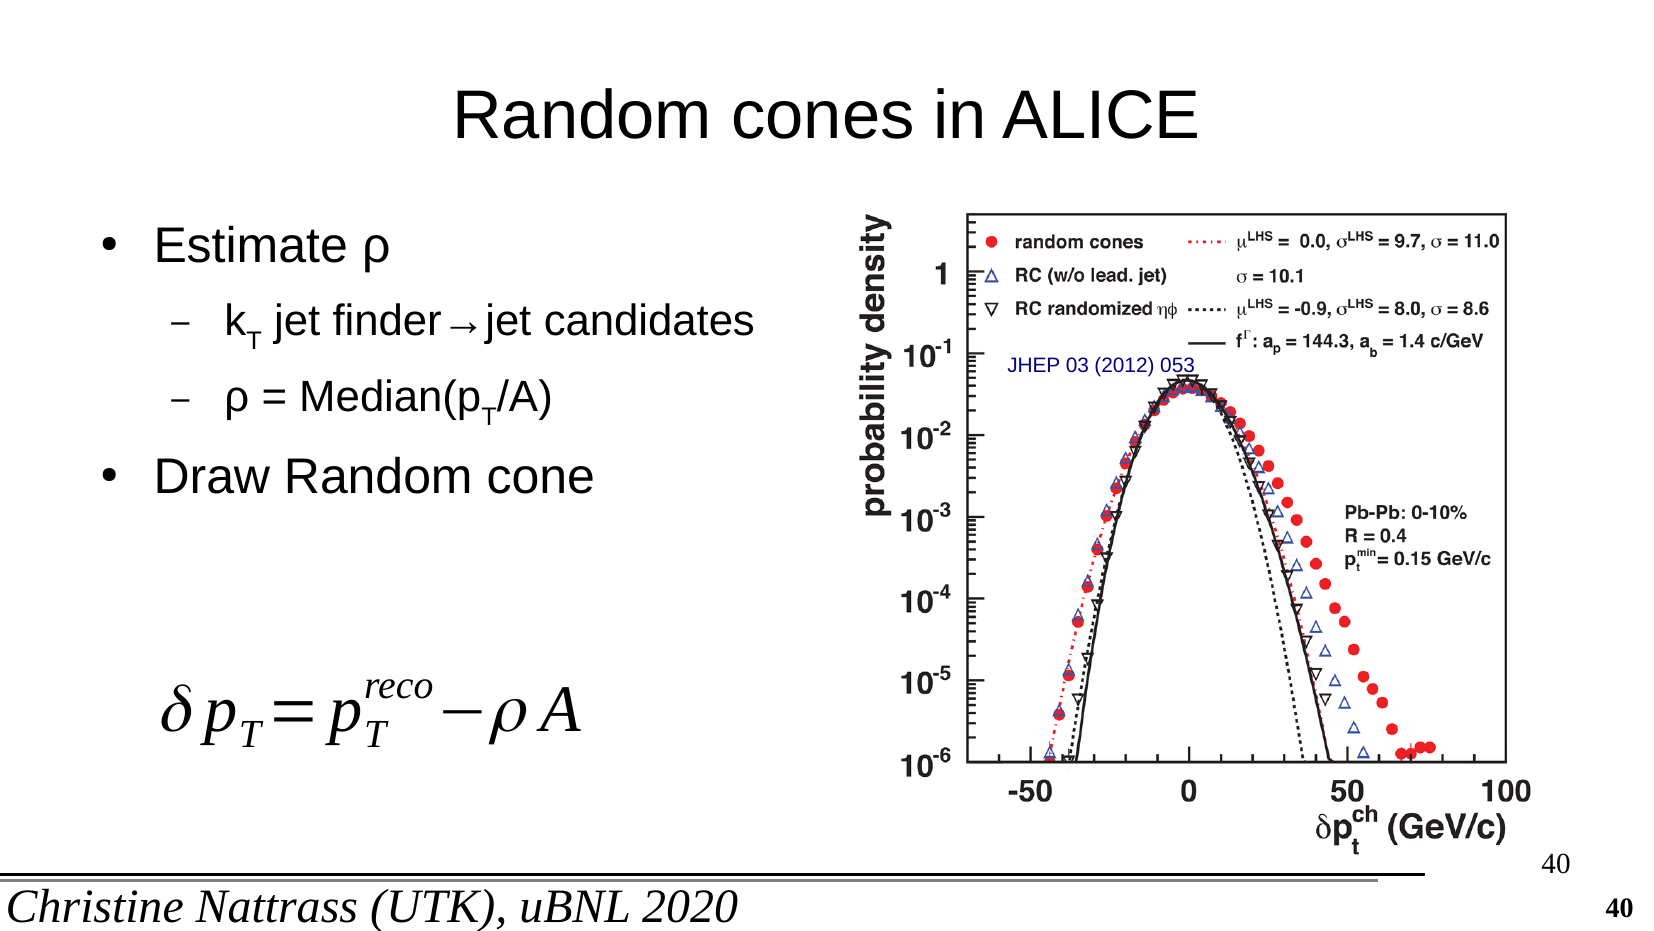

# Random cones in ALICE
JHEP 03 (2012) 053
Estimate ρ
kT jet finder→jet candidates
ρ = Median(pT/A)
Draw Random cone
40